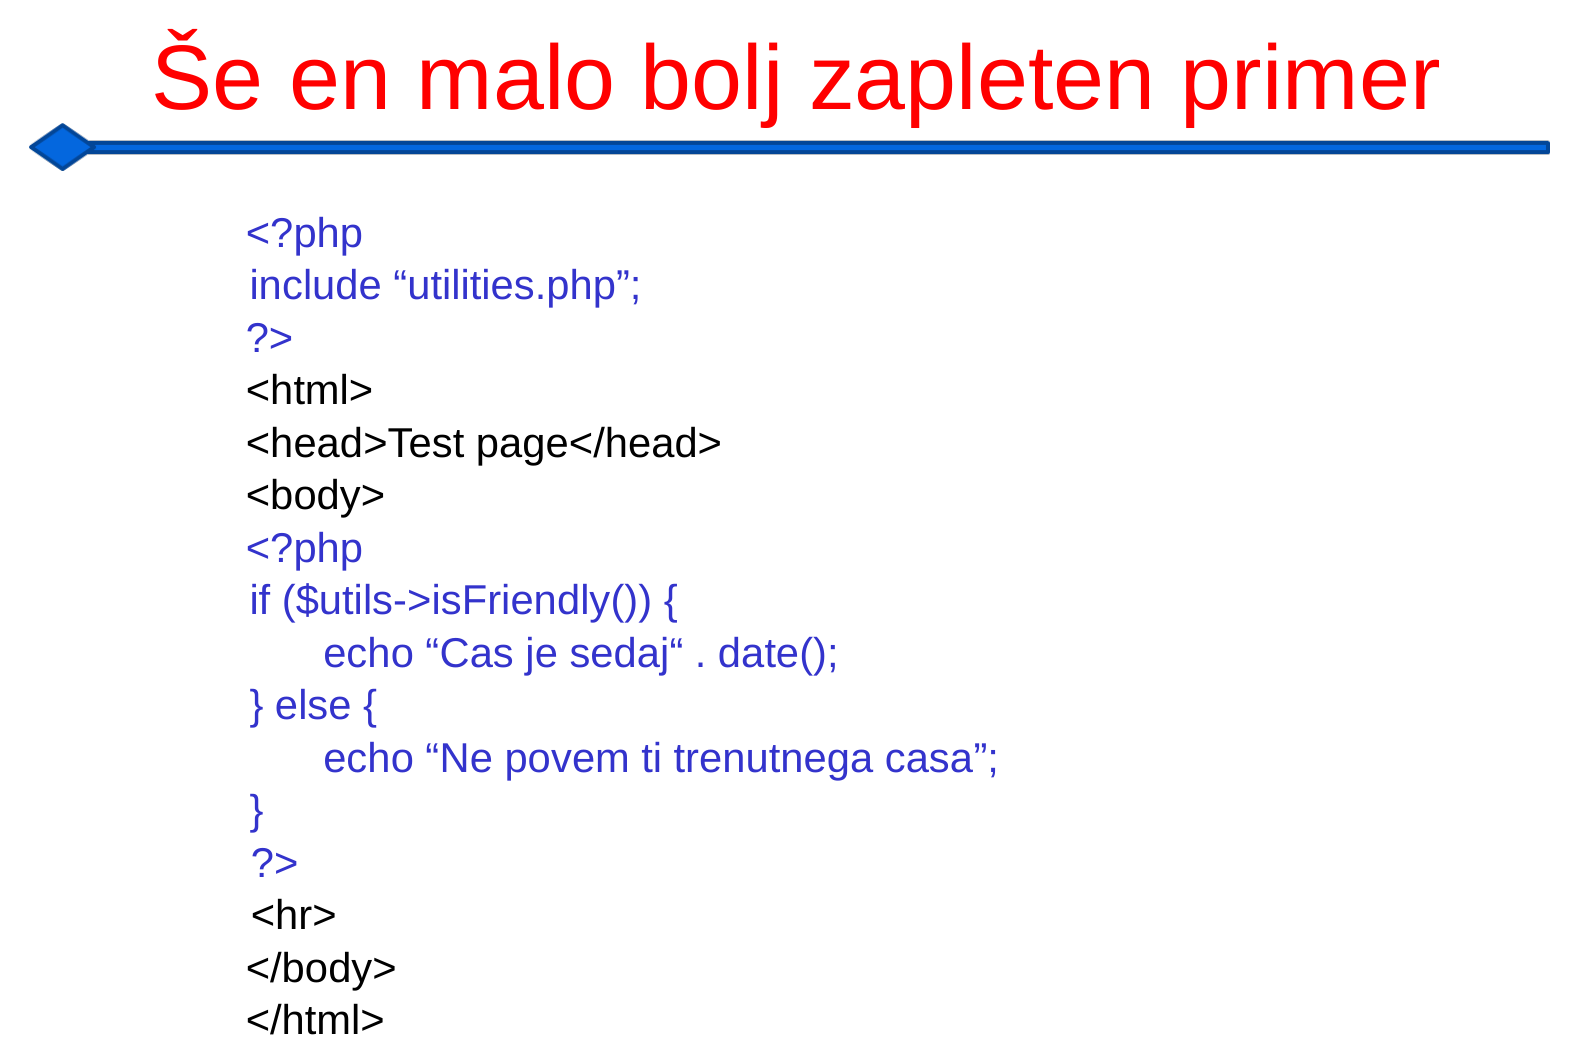

# Še en malo bolj zapleten primer
	<?php
		include “utilities.php”;
	?>
	<html>
	<head>Test page</head>
	<body>
 	<?php
		if ($utils->isFriendly()) {
			echo “Cas je sedaj“ . date();
		} else {
			echo “Ne povem ti trenutnega casa”;
		}
 ?>
 <hr>
	</body>
	</html>